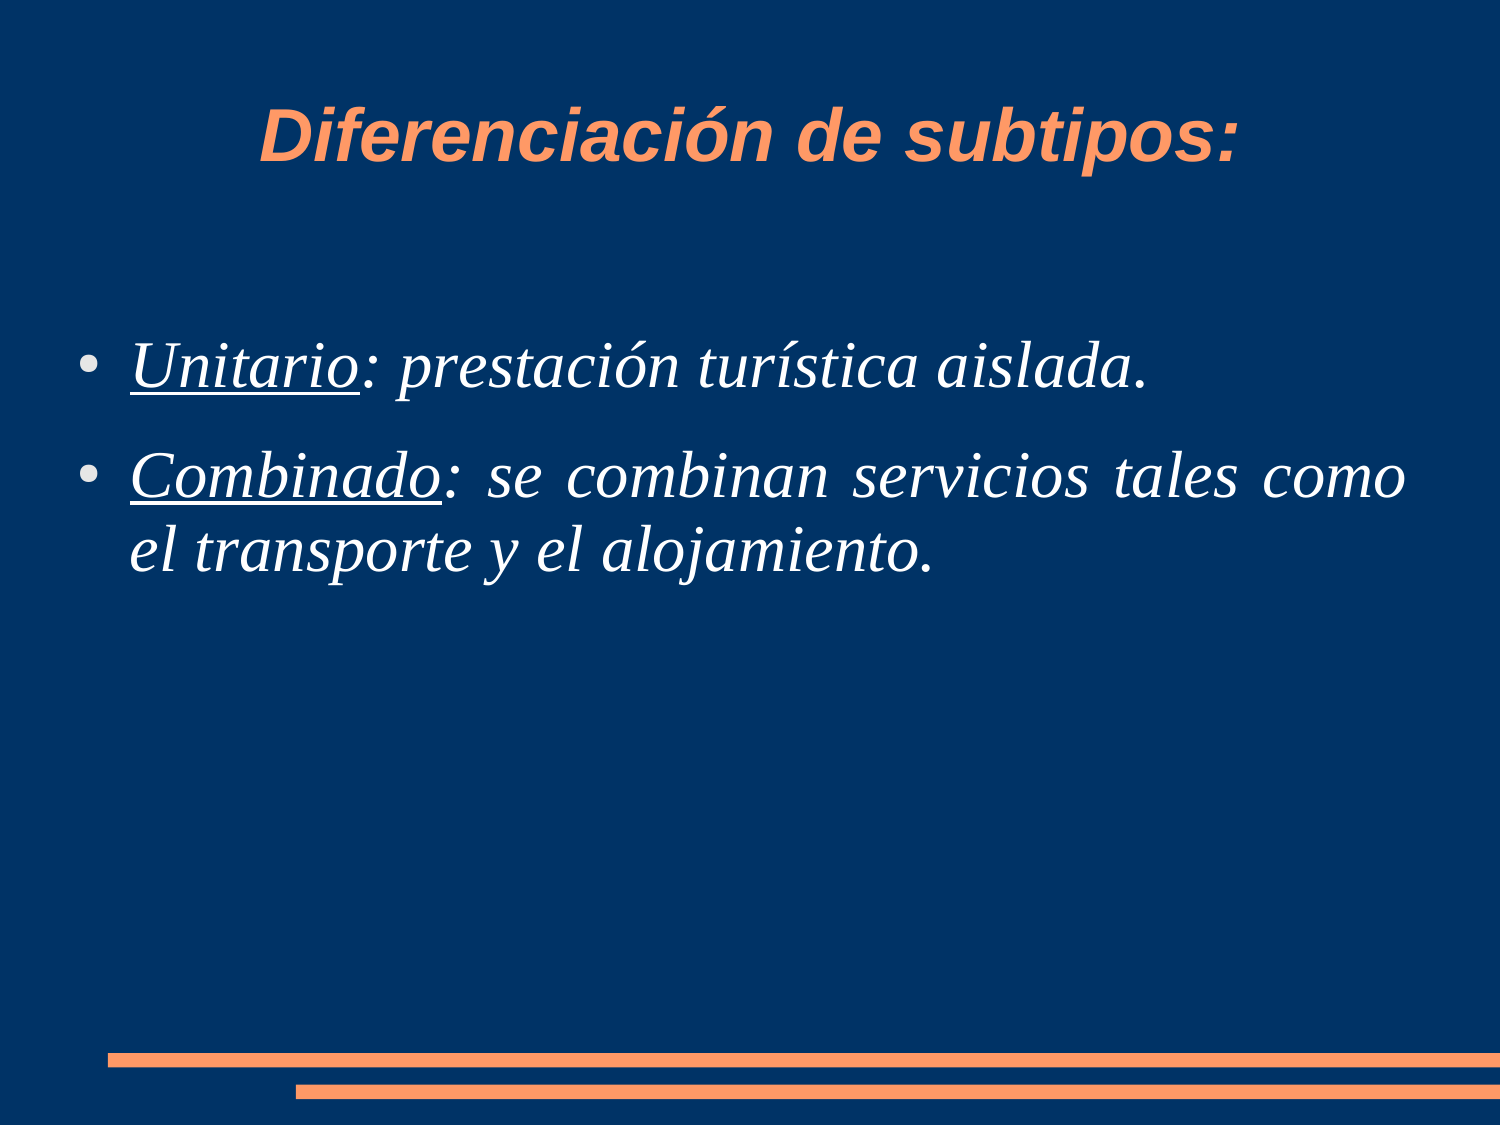

# Diferenciación de subtipos:
Unitario: prestación turística aislada.
Combinado: se combinan servicios tales como el transporte y el alojamiento.